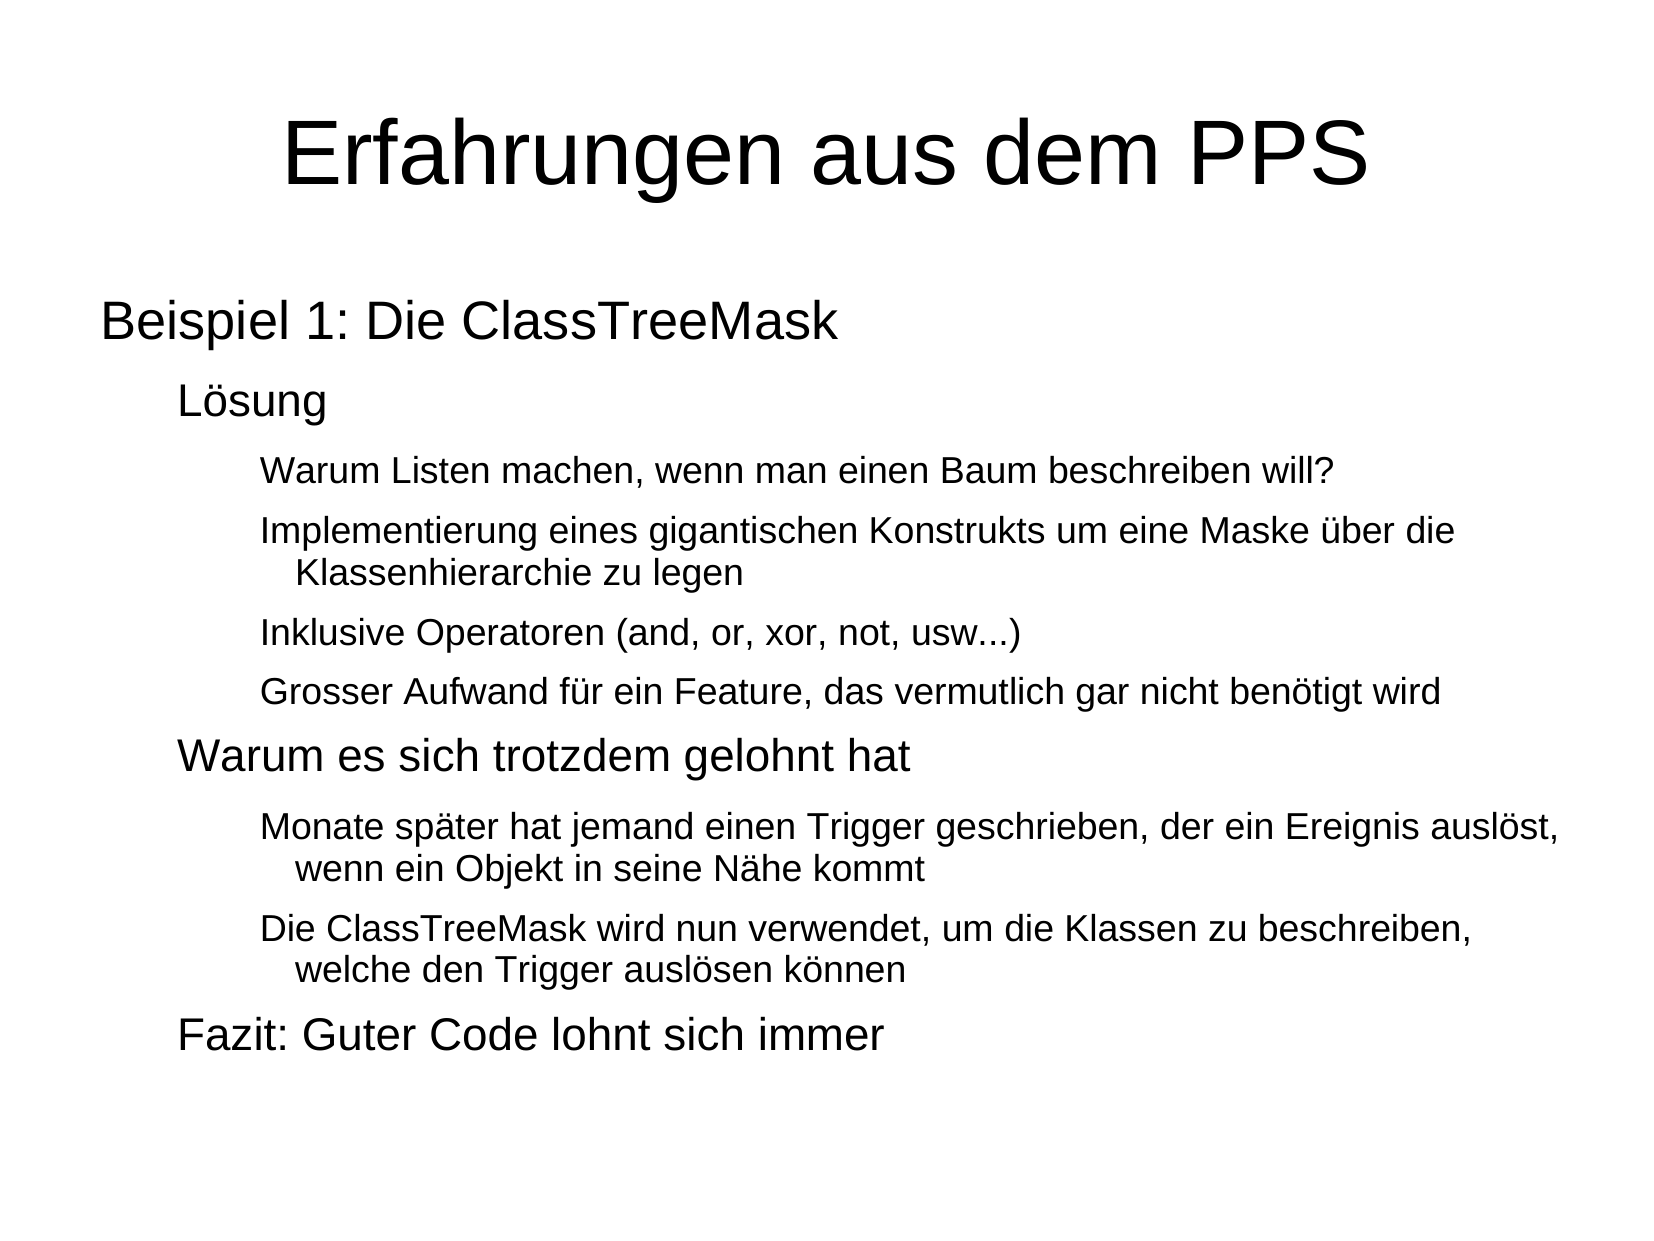

# Erfahrungen aus dem PPS
Beispiel 1: Die ClassTreeMask
Lösung
Warum Listen machen, wenn man einen Baum beschreiben will?
Implementierung eines gigantischen Konstrukts um eine Maske über die Klassenhierarchie zu legen
Inklusive Operatoren (and, or, xor, not, usw...)
Grosser Aufwand für ein Feature, das vermutlich gar nicht benötigt wird
Warum es sich trotzdem gelohnt hat
Monate später hat jemand einen Trigger geschrieben, der ein Ereignis auslöst, wenn ein Objekt in seine Nähe kommt
Die ClassTreeMask wird nun verwendet, um die Klassen zu beschreiben, welche den Trigger auslösen können
Fazit: Guter Code lohnt sich immer